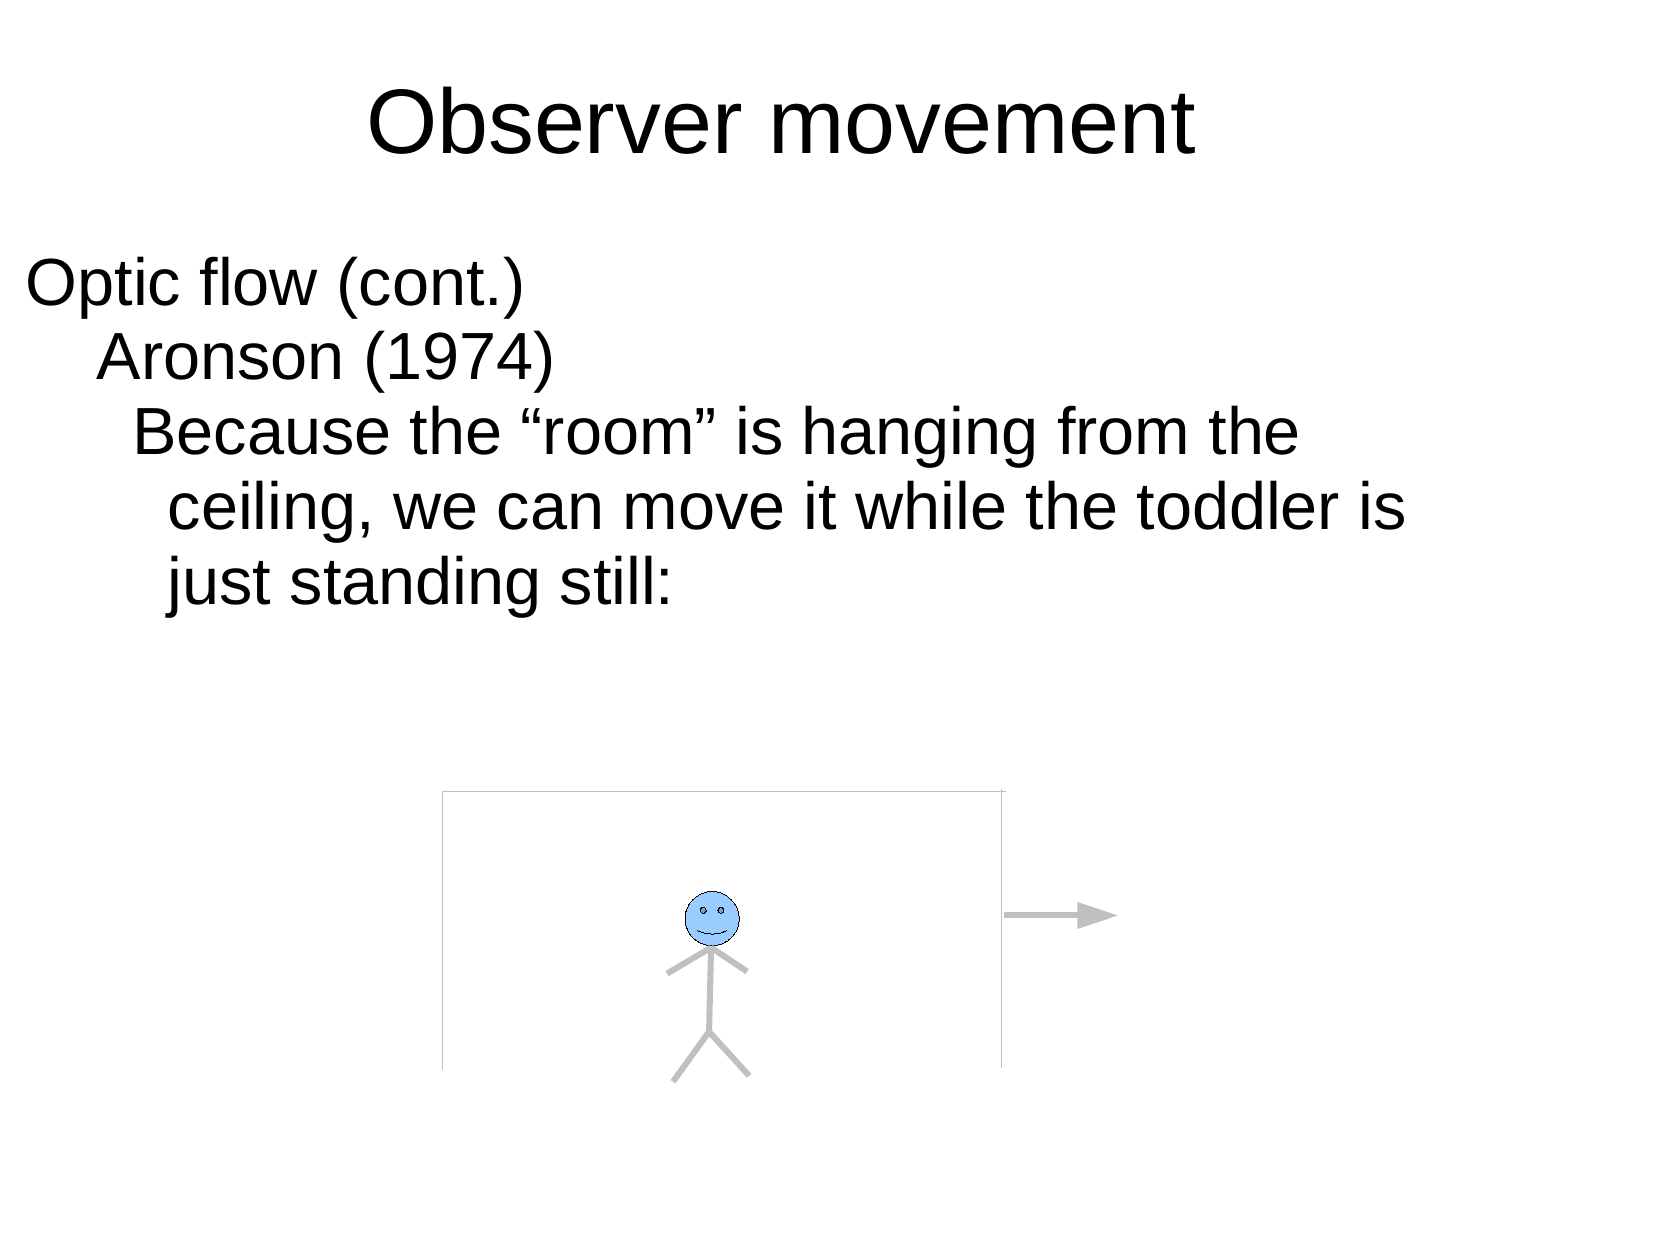

# Observer movement
Optic flow (cont.)
Aronson (1974)
Because the “room” is hanging from the ceiling, we can move it while the toddler is just standing still: